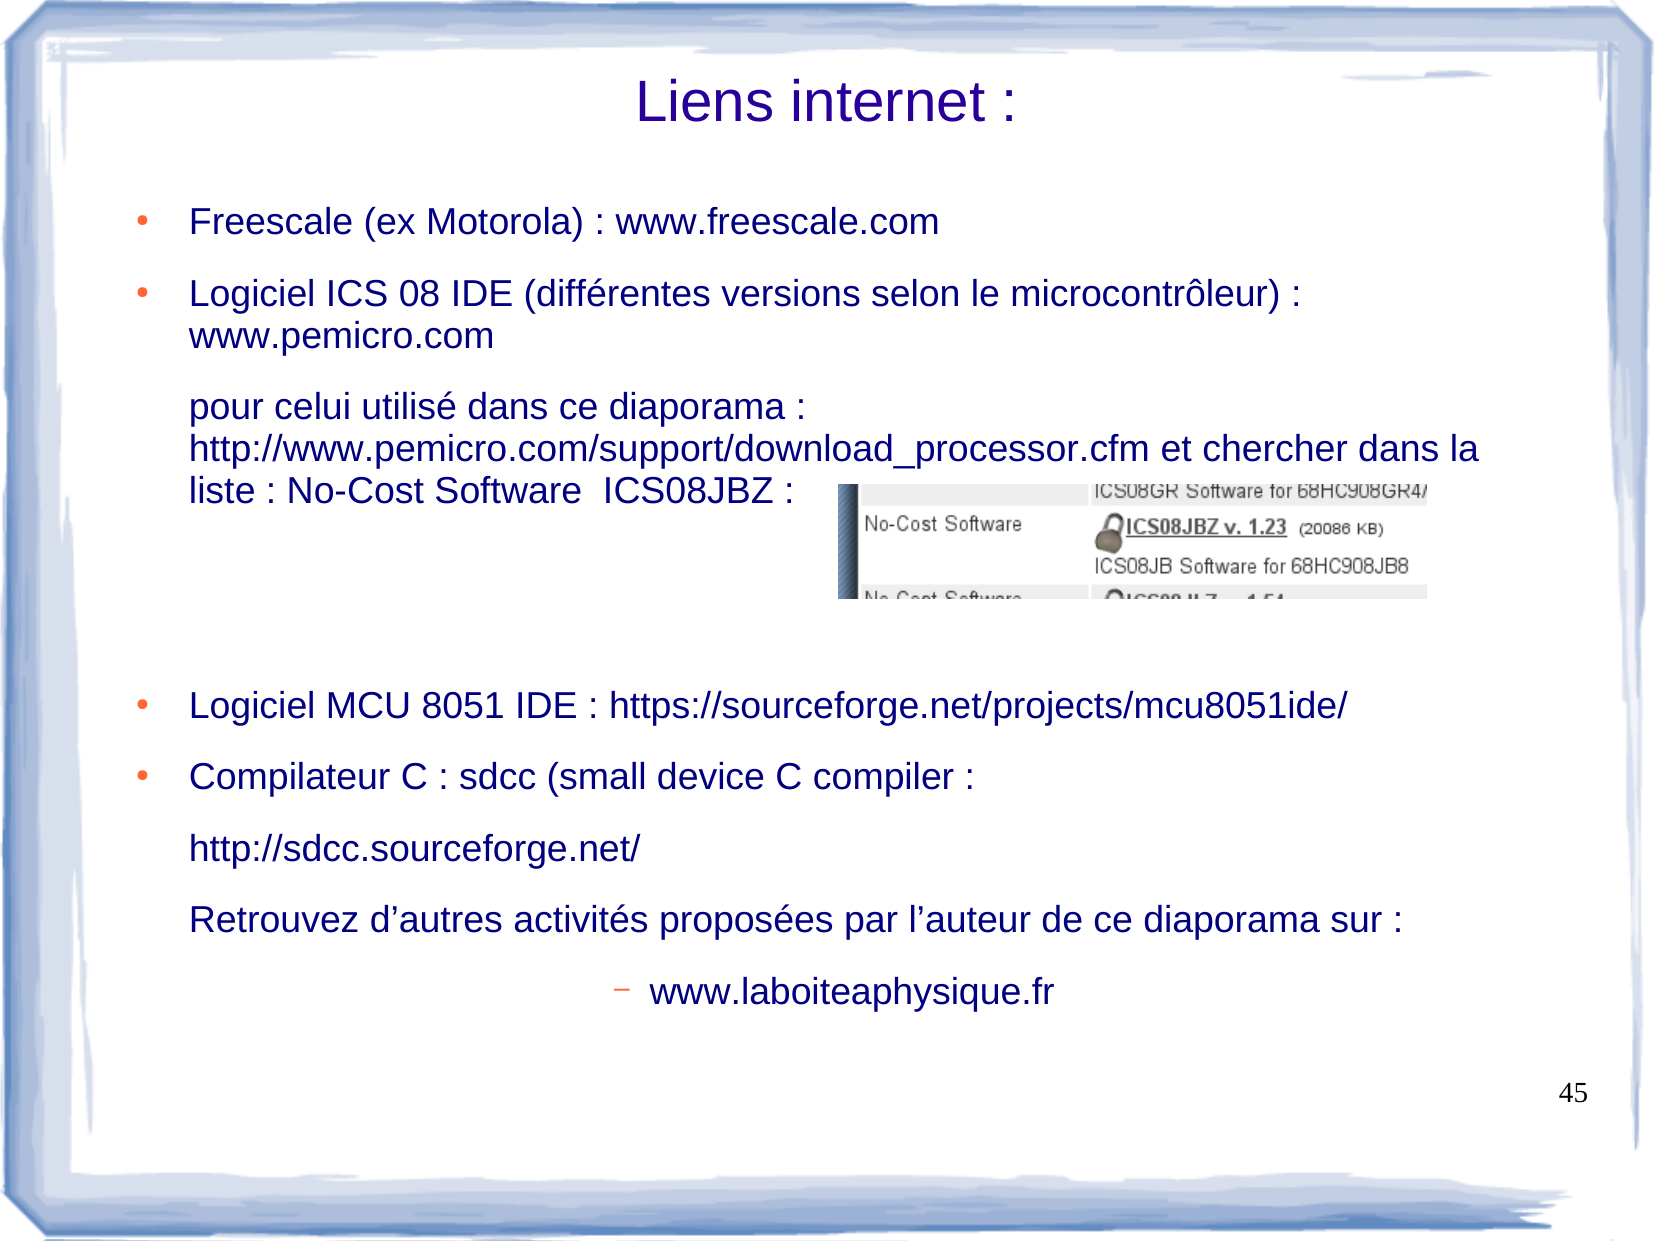

# Liens internet :
Freescale (ex Motorola) : www.freescale.com
Logiciel ICS 08 IDE (différentes versions selon le microcontrôleur) : www.pemicro.com
pour celui utilisé dans ce diaporama : http://www.pemicro.com/support/download_processor.cfm et chercher dans la liste : No-Cost Software ICS08JBZ :
Logiciel MCU 8051 IDE : https://sourceforge.net/projects/mcu8051ide/
Compilateur C : sdcc (small device C compiler :
http://sdcc.sourceforge.net/
Retrouvez d’autres activités proposées par l’auteur de ce diaporama sur :
www.laboiteaphysique.fr
45